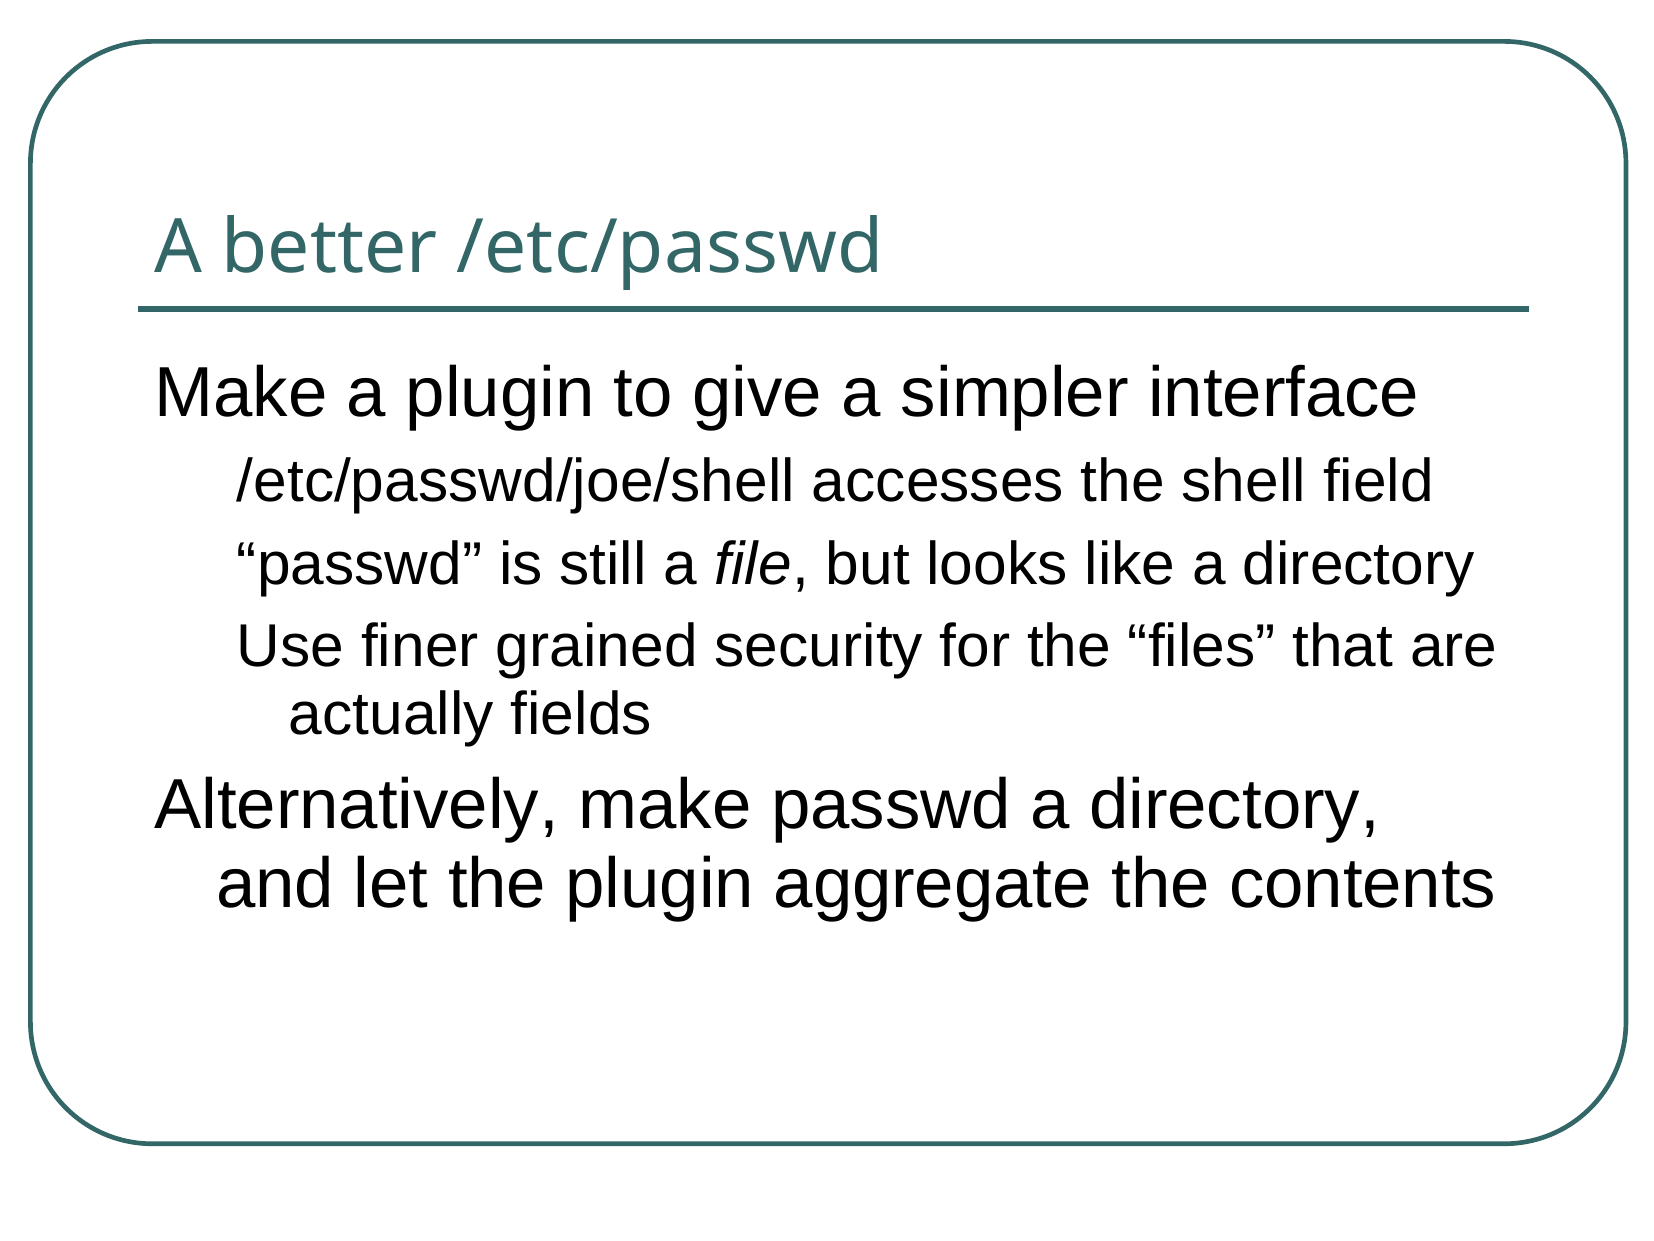

# A better /etc/passwd
Make a plugin to give a simpler interface
/etc/passwd/joe/shell accesses the shell field
“passwd” is still a file, but looks like a directory
Use finer grained security for the “files” that are actually fields
Alternatively, make passwd a directory, and let the plugin aggregate the contents